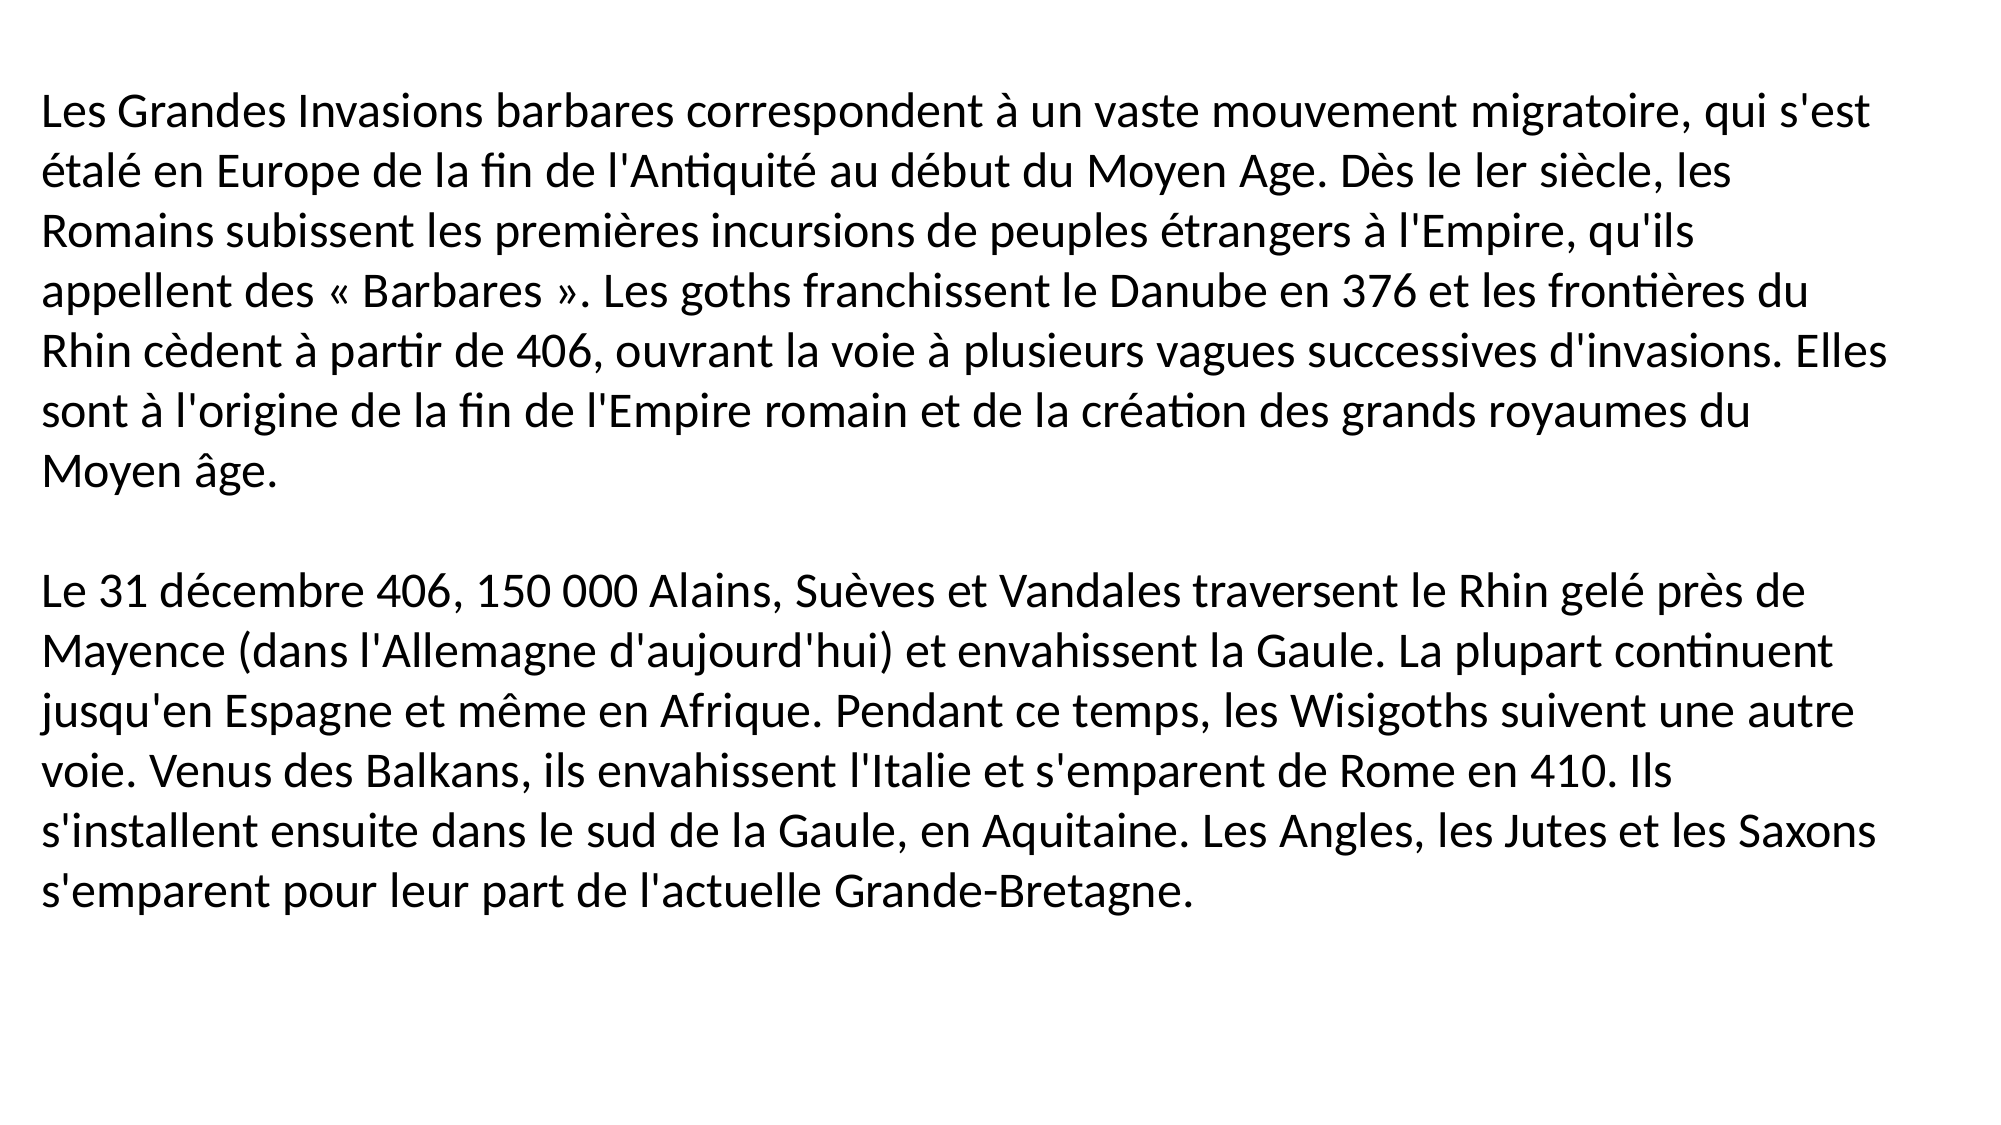

Les Grandes Invasions barbares correspondent à un vaste mouvement migratoire, qui s'est étalé en Europe de la fin de l'Antiquité au début du Moyen Age. Dès le ler siècle, les Romains subissent les premières incursions de peuples étrangers à l'Empire, qu'ils appellent des « Barbares ». Les goths franchissent le Danube en 376 et les frontières du Rhin cèdent à partir de 406, ouvrant la voie à plusieurs vagues successives d'invasions. Elles sont à l'origine de la fin de l'Empire romain et de la création des grands royaumes du Moyen âge.
Le 31 décembre 406, 150 000 Alains, Suèves et Vandales traversent le Rhin gelé près de Mayence (dans l'Allemagne d'aujourd'hui) et envahissent la Gaule. La plupart continuent jusqu'en Espagne et même en Afrique. Pendant ce temps, les Wisigoths suivent une autre voie. Venus des Balkans, ils envahissent l'Italie et s'emparent de Rome en 410. Ils s'installent ensuite dans le sud de la Gaule, en Aquitaine. Les Angles, les Jutes et les Saxons s'emparent pour leur part de l'actuelle Grande-Bretagne.